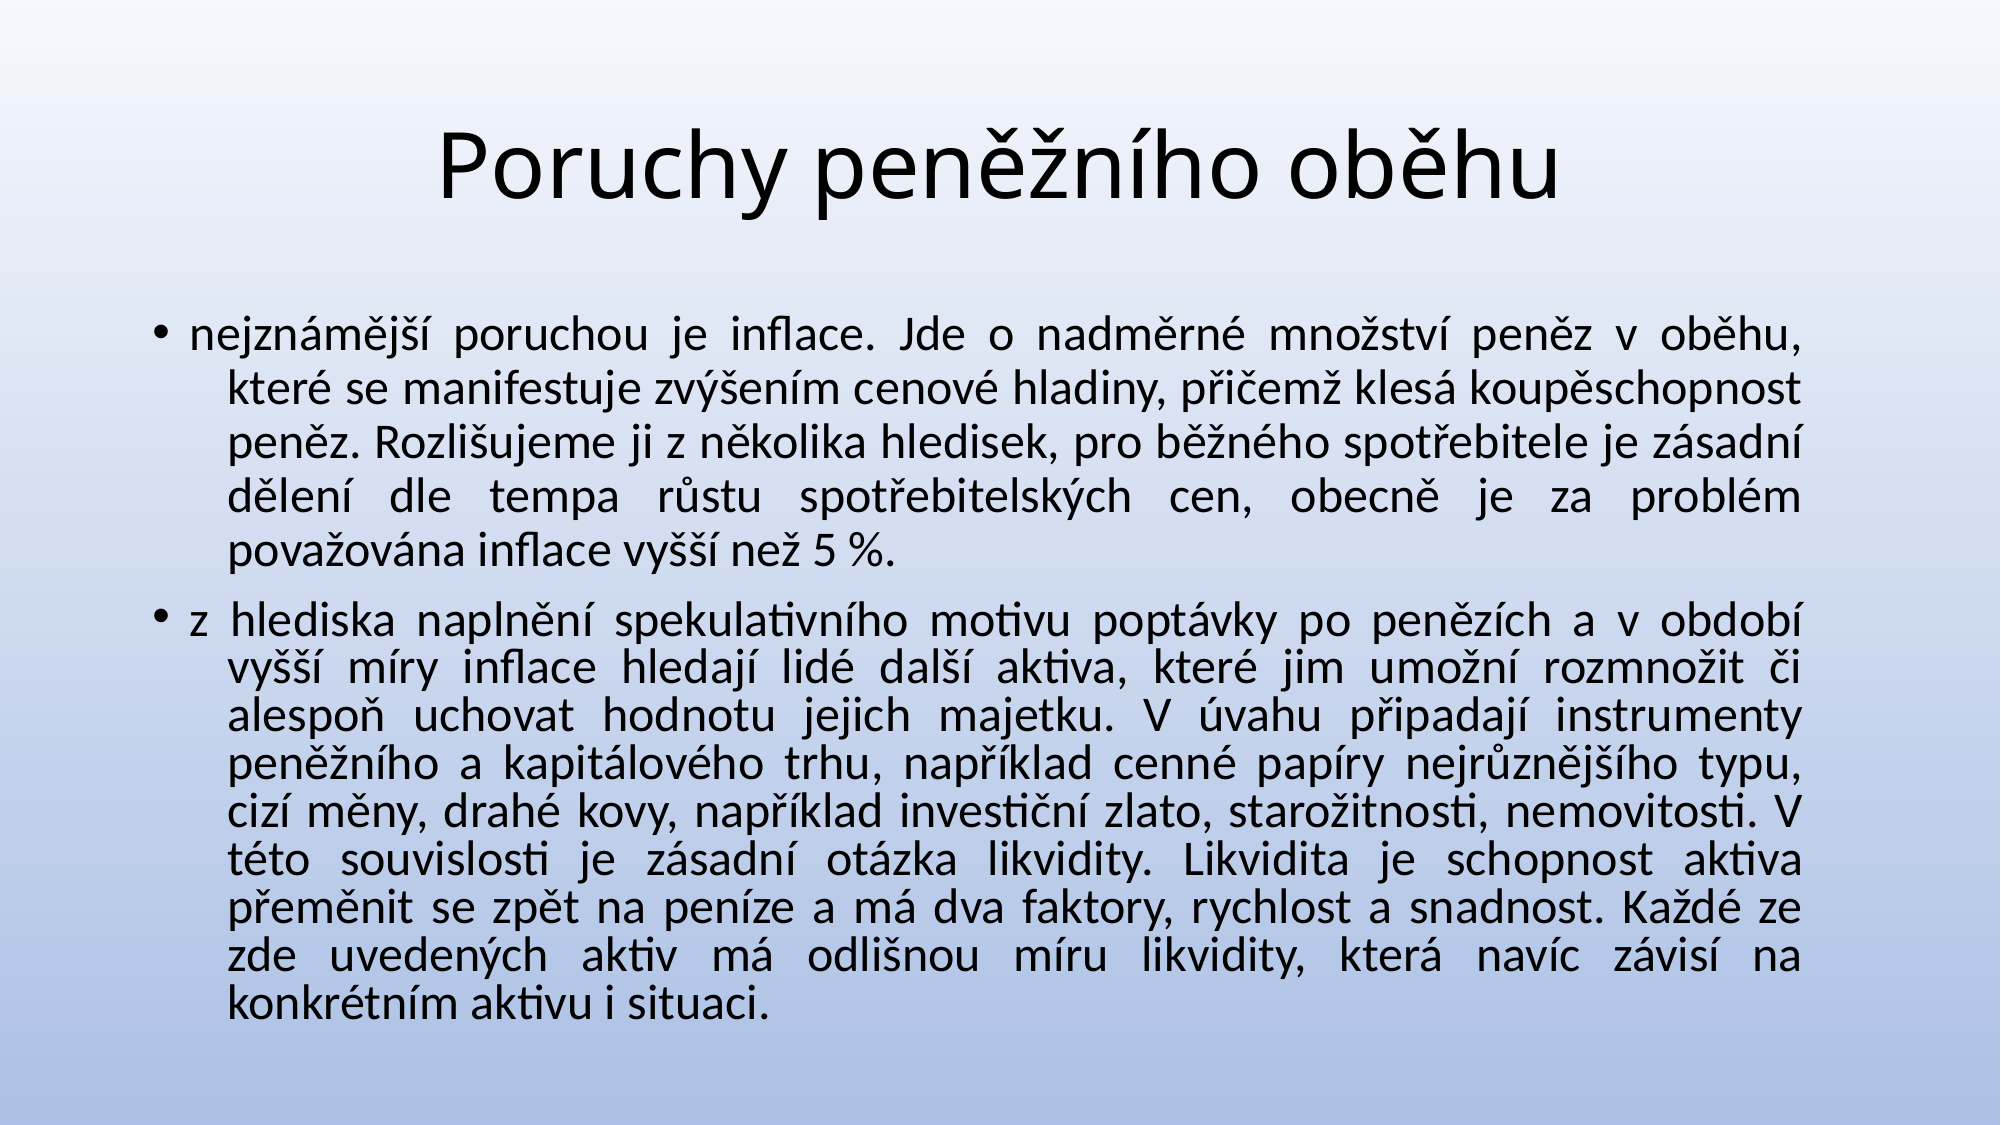

# Poruchy peněžního oběhu
nejznámější poruchou je inflace. Jde o nadměrné množství peněz v oběhu, které se manifestuje zvýšením cenové hladiny, přičemž klesá koupěschopnost peněz. Rozlišujeme ji z několika hledisek, pro běžného spotřebitele je zásadní dělení dle tempa růstu spotřebitelských cen, obecně je za problém považována inflace vyšší než 5 %.
z hlediska naplnění spekulativního motivu poptávky po penězích a v období vyšší míry inflace hledají lidé další aktiva, které jim umožní rozmnožit či alespoň uchovat hodnotu jejich majetku. V úvahu připadají instrumenty peněžního a kapitálového trhu, například cenné papíry nejrůznějšího typu, cizí měny, drahé kovy, například investiční zlato, starožitnosti, nemovitosti. V této souvislosti je zásadní otázka likvidity. Likvidita je schopnost aktiva přeměnit se zpět na peníze a má dva faktory, rychlost a snadnost. Každé ze zde uvedených aktiv má odlišnou míru likvidity, která navíc závisí na konkrétním aktivu i situaci.